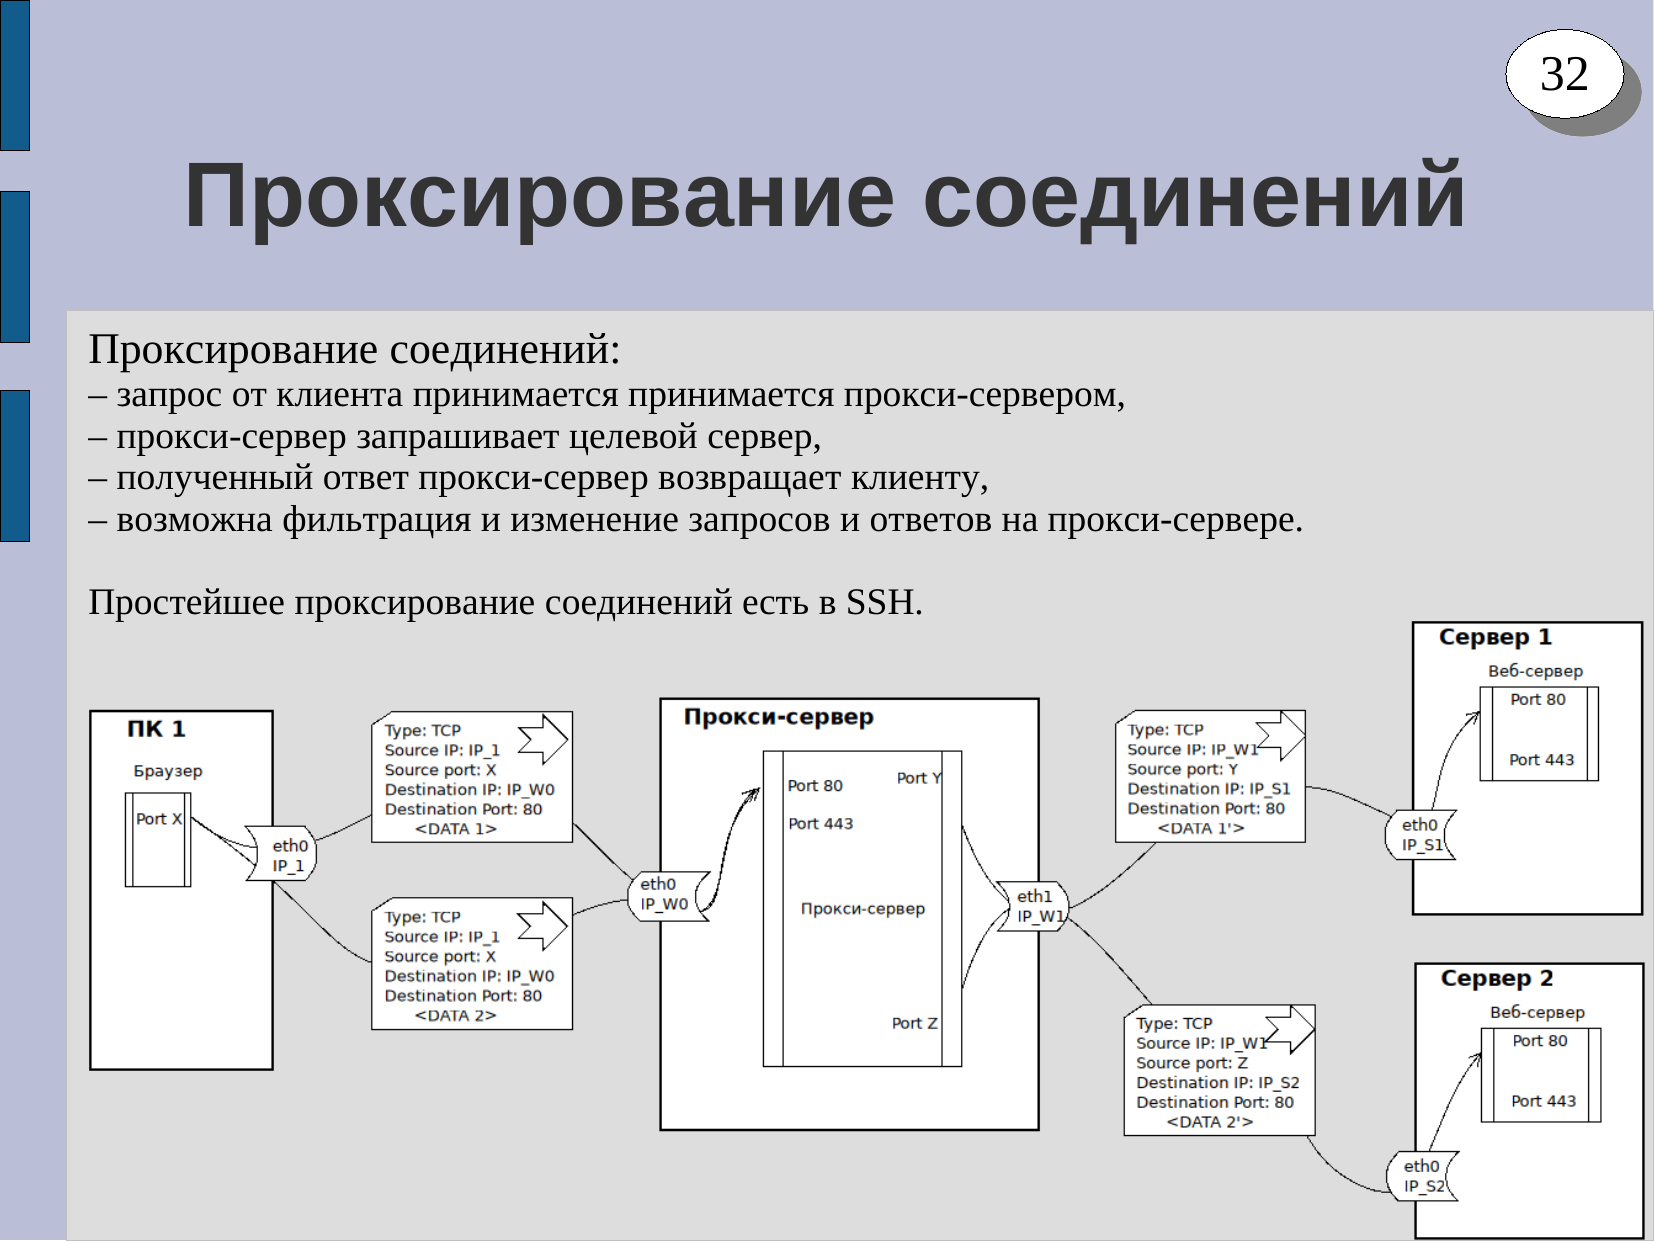

32
# Проксирование соединений
Проксирование соединений:
– запрос от клиента принимается принимается прокси-сервером,
– прокси-сервер запрашивает целевой сервер,
– полученный ответ прокси-сервер возвращает клиенту,
– возможна фильтрация и изменение запросов и ответов на прокси-сервере.
Простейшее проксирование соединений есть в SSH.